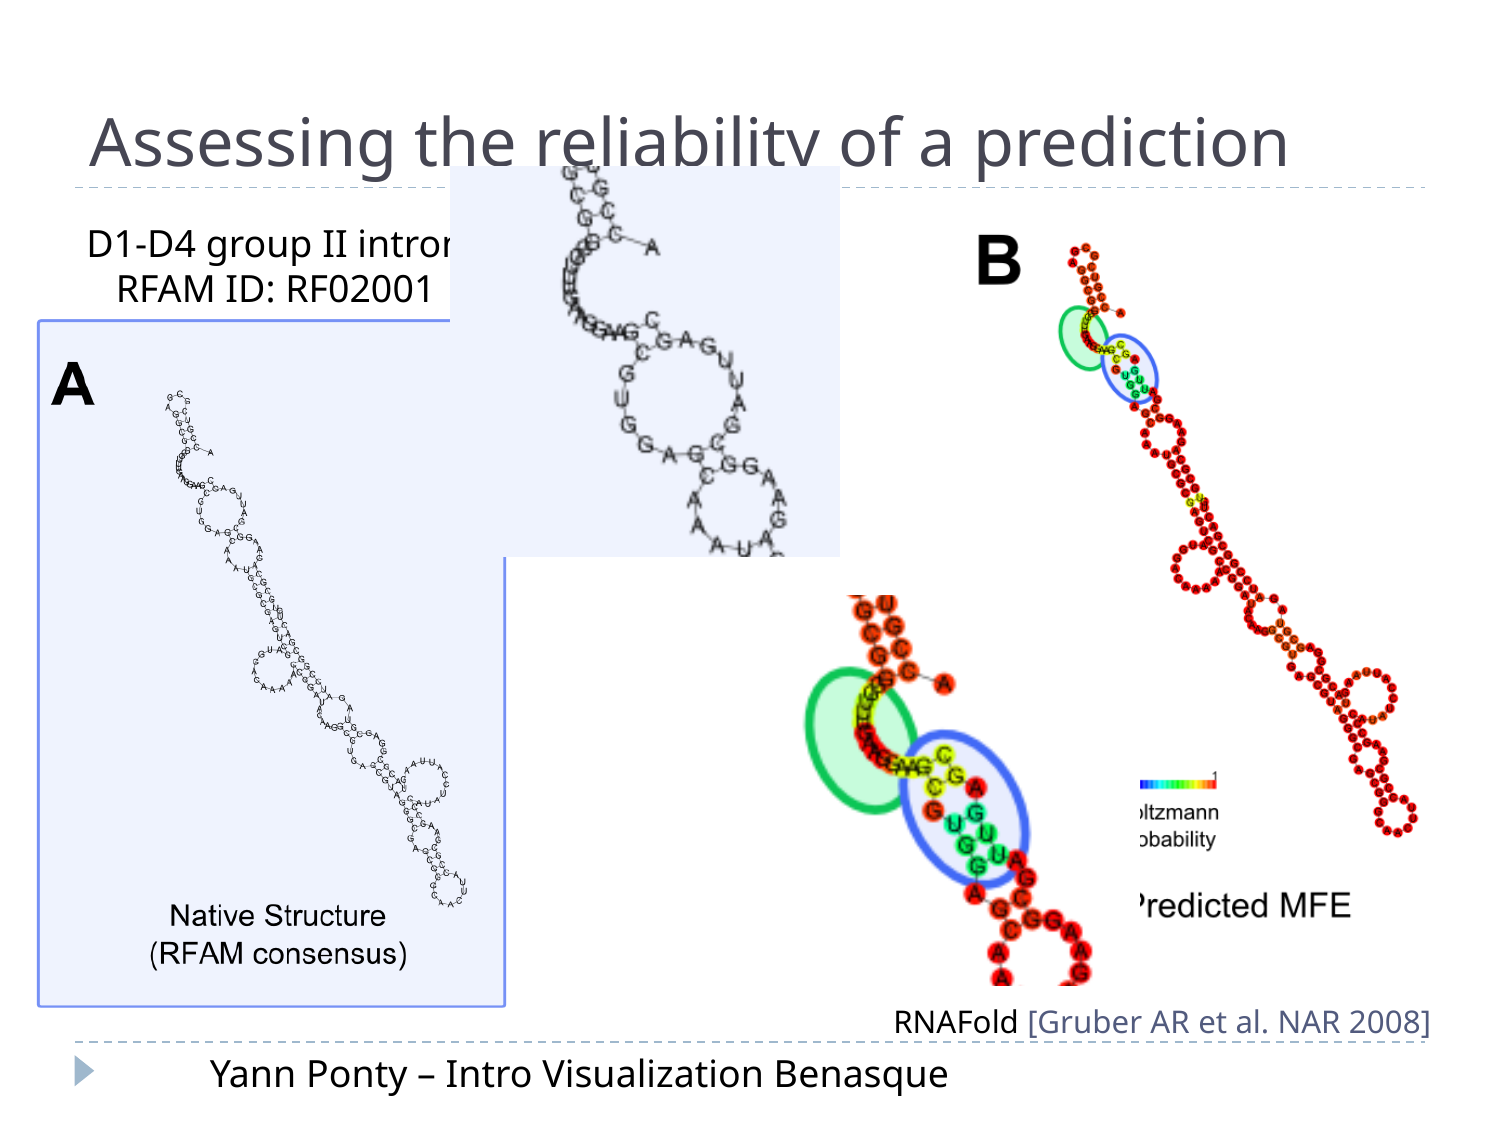

# Assessing the reliability of a prediction
D1-D4 group II intron
RFAM ID: RF02001
RNAFold [Gruber AR et al. NAR 2008]
Benasque RNA